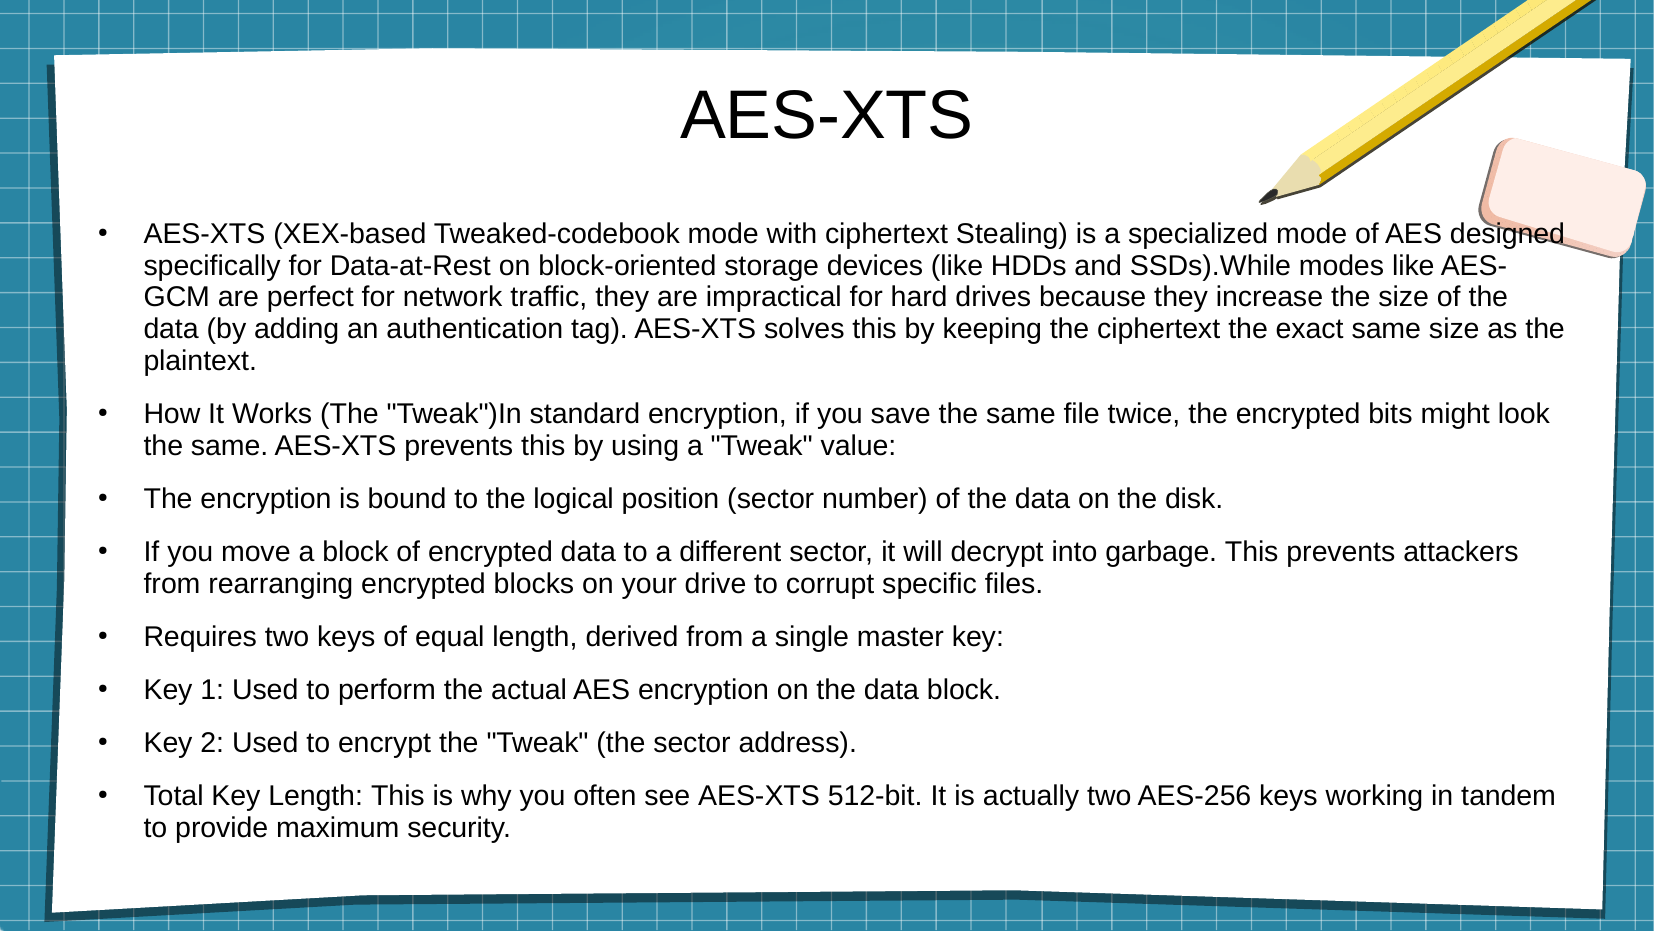

# AES-XTS
AES-XTS (XEX-based Tweaked-codebook mode with ciphertext Stealing) is a specialized mode of AES designed specifically for Data-at-Rest on block-oriented storage devices (like HDDs and SSDs).While modes like AES-GCM are perfect for network traffic, they are impractical for hard drives because they increase the size of the data (by adding an authentication tag). AES-XTS solves this by keeping the ciphertext the exact same size as the plaintext.
How It Works (The "Tweak")In standard encryption, if you save the same file twice, the encrypted bits might look the same. AES-XTS prevents this by using a "Tweak" value:
The encryption is bound to the logical position (sector number) of the data on the disk.
If you move a block of encrypted data to a different sector, it will decrypt into garbage. This prevents attackers from rearranging encrypted blocks on your drive to corrupt specific files.
Requires two keys of equal length, derived from a single master key:
Key 1: Used to perform the actual AES encryption on the data block.
Key 2: Used to encrypt the "Tweak" (the sector address).
Total Key Length: This is why you often see AES-XTS 512-bit. It is actually two AES-256 keys working in tandem to provide maximum security.